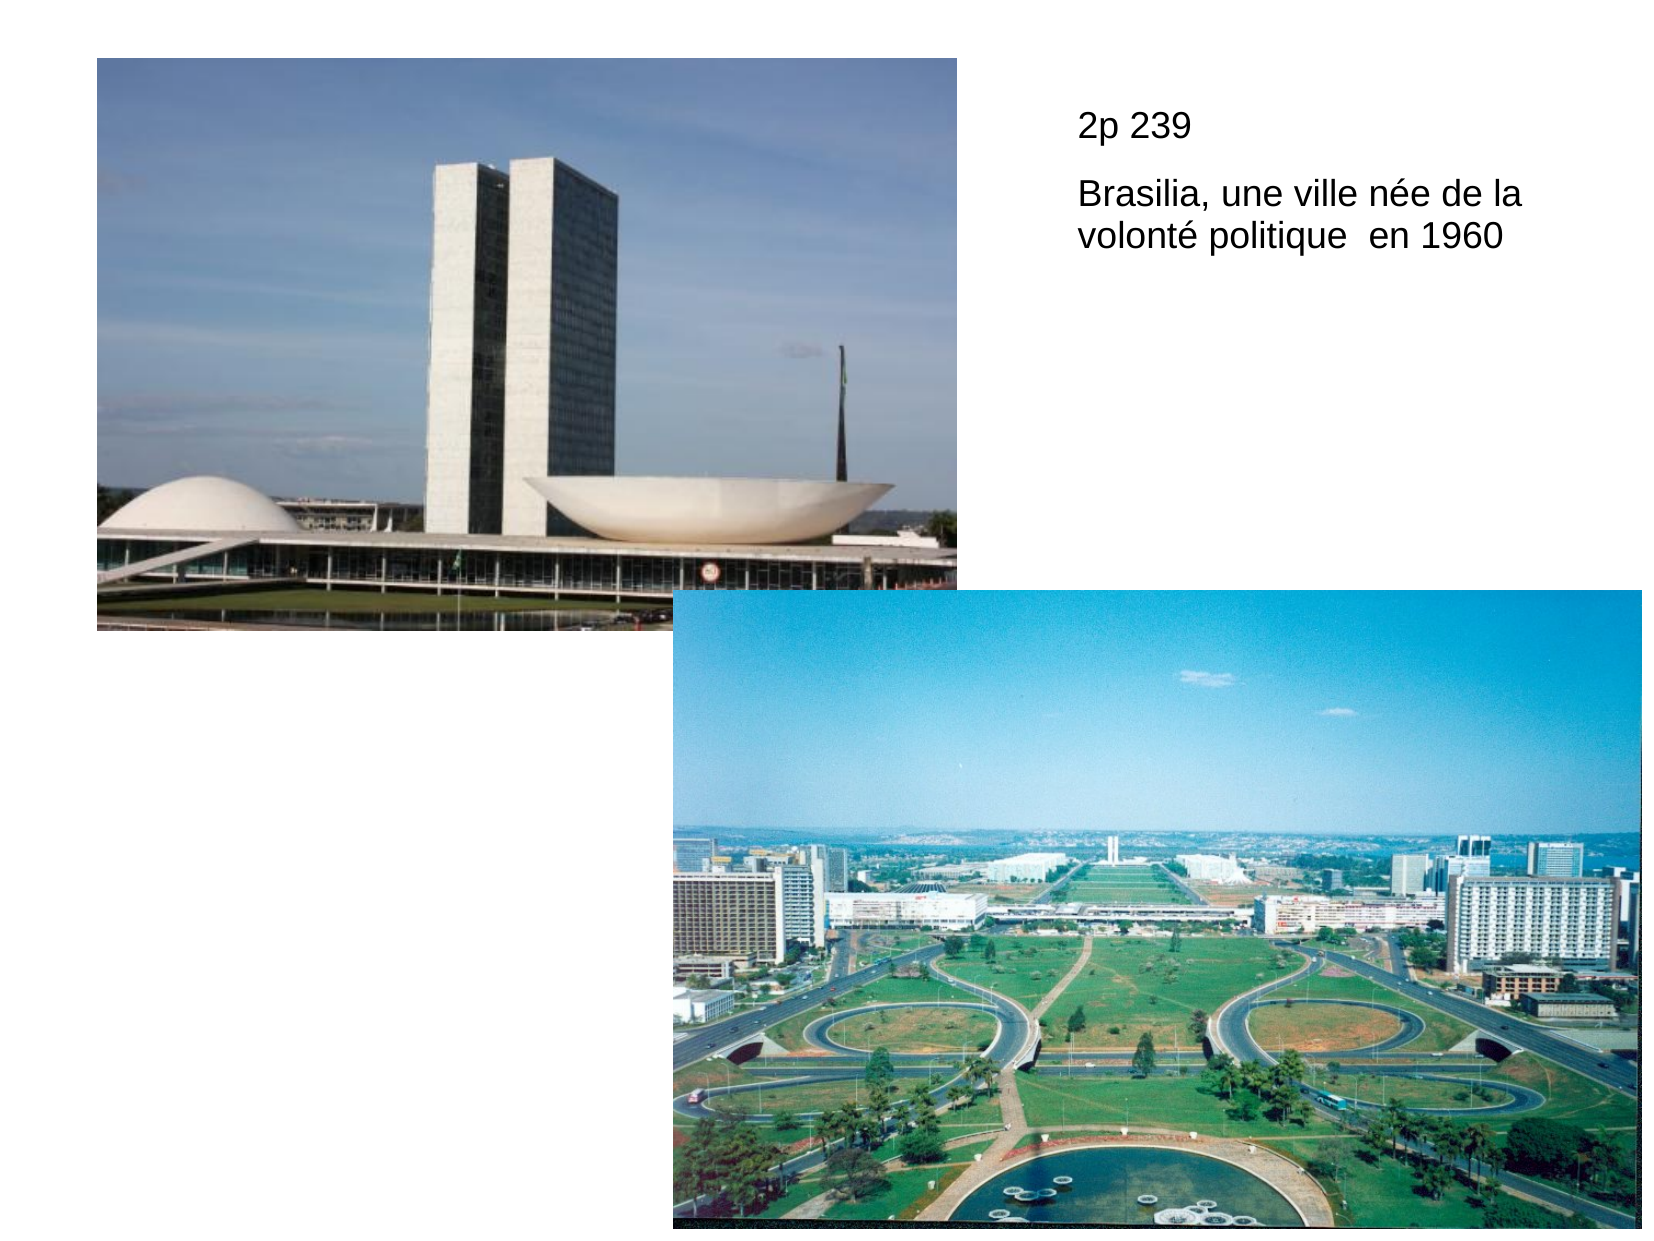

2p 239
Brasilia, une ville née de la
volonté politique en 1960